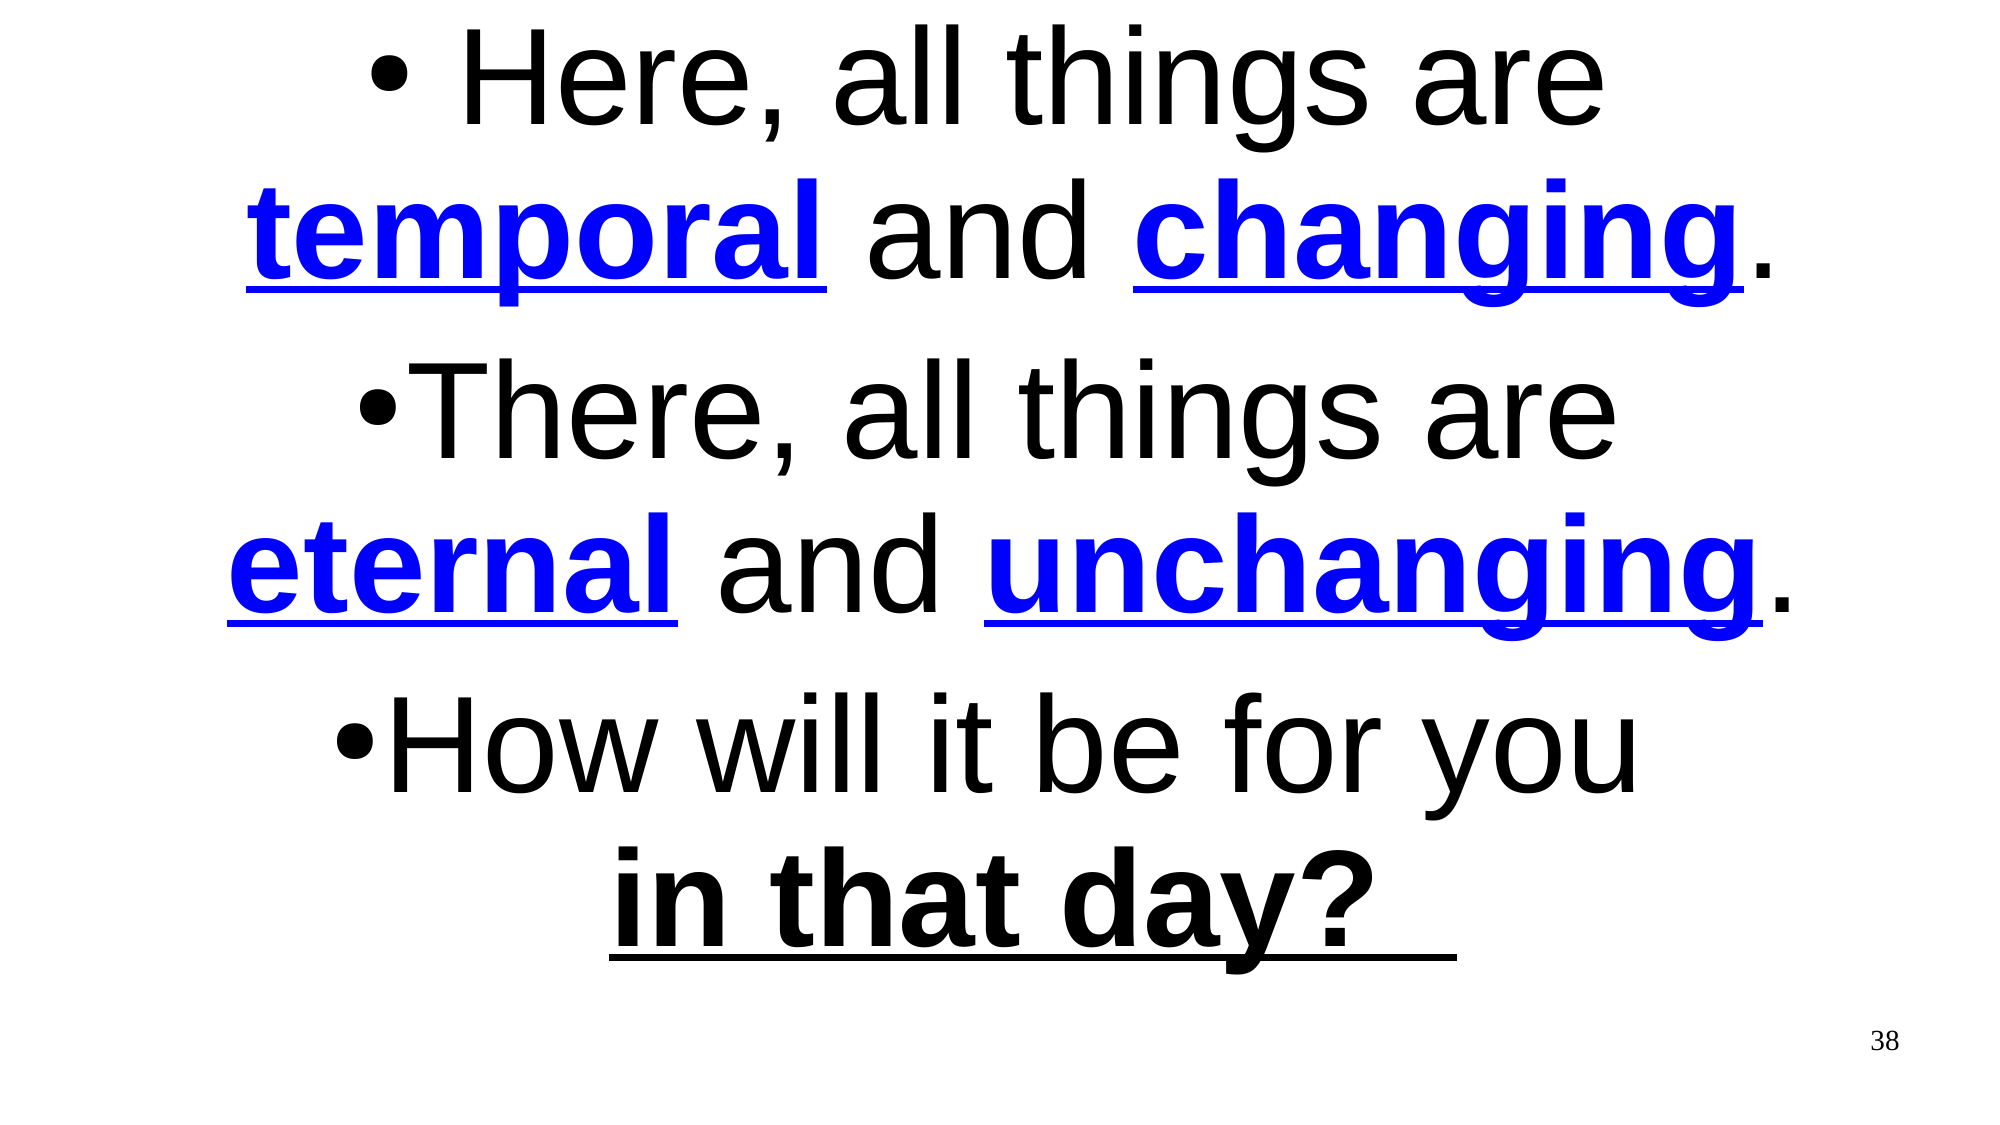

# Here, all things are temporal and changing.
There, all things are
eternal and unchanging.
How will it be for you
in that day?
38